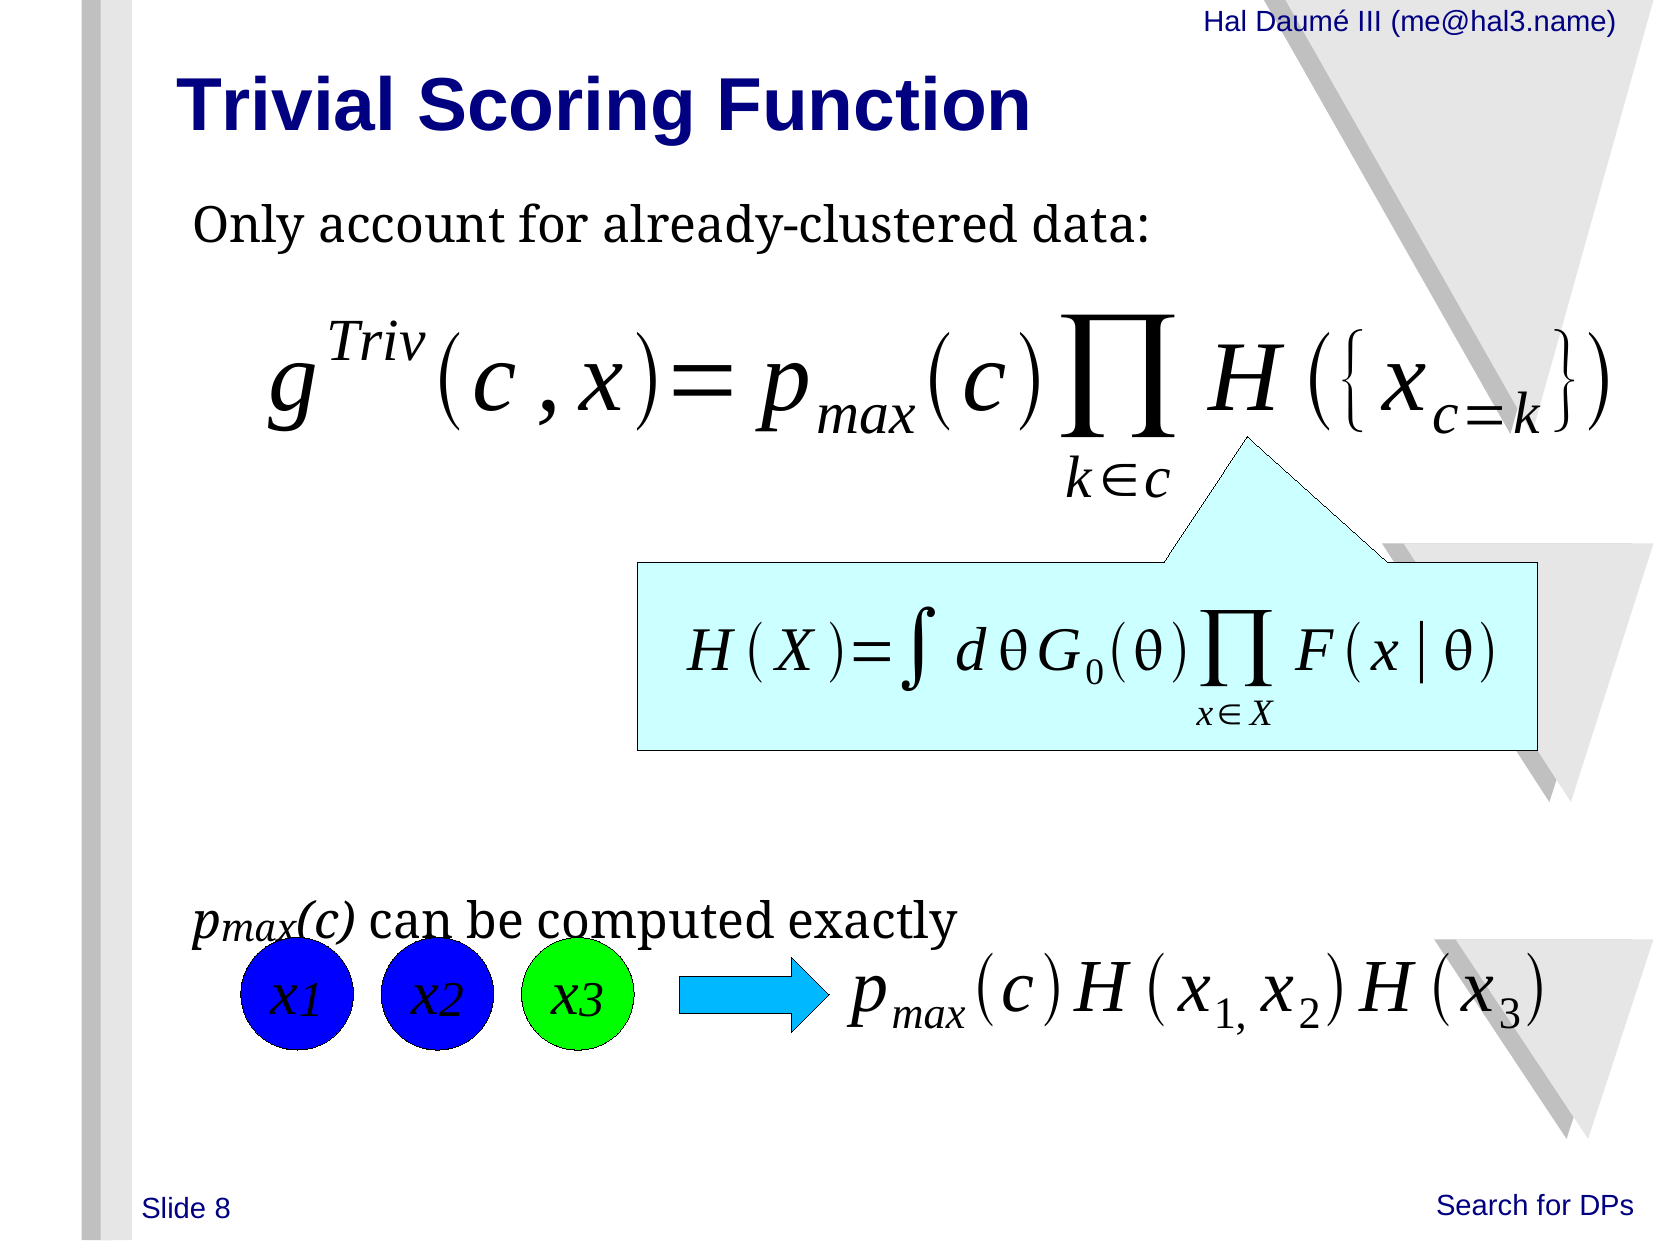

# Trivial Scoring Function
Only account for already-clustered data:
pmax(c) can be computed exactly
x1
x2
x3